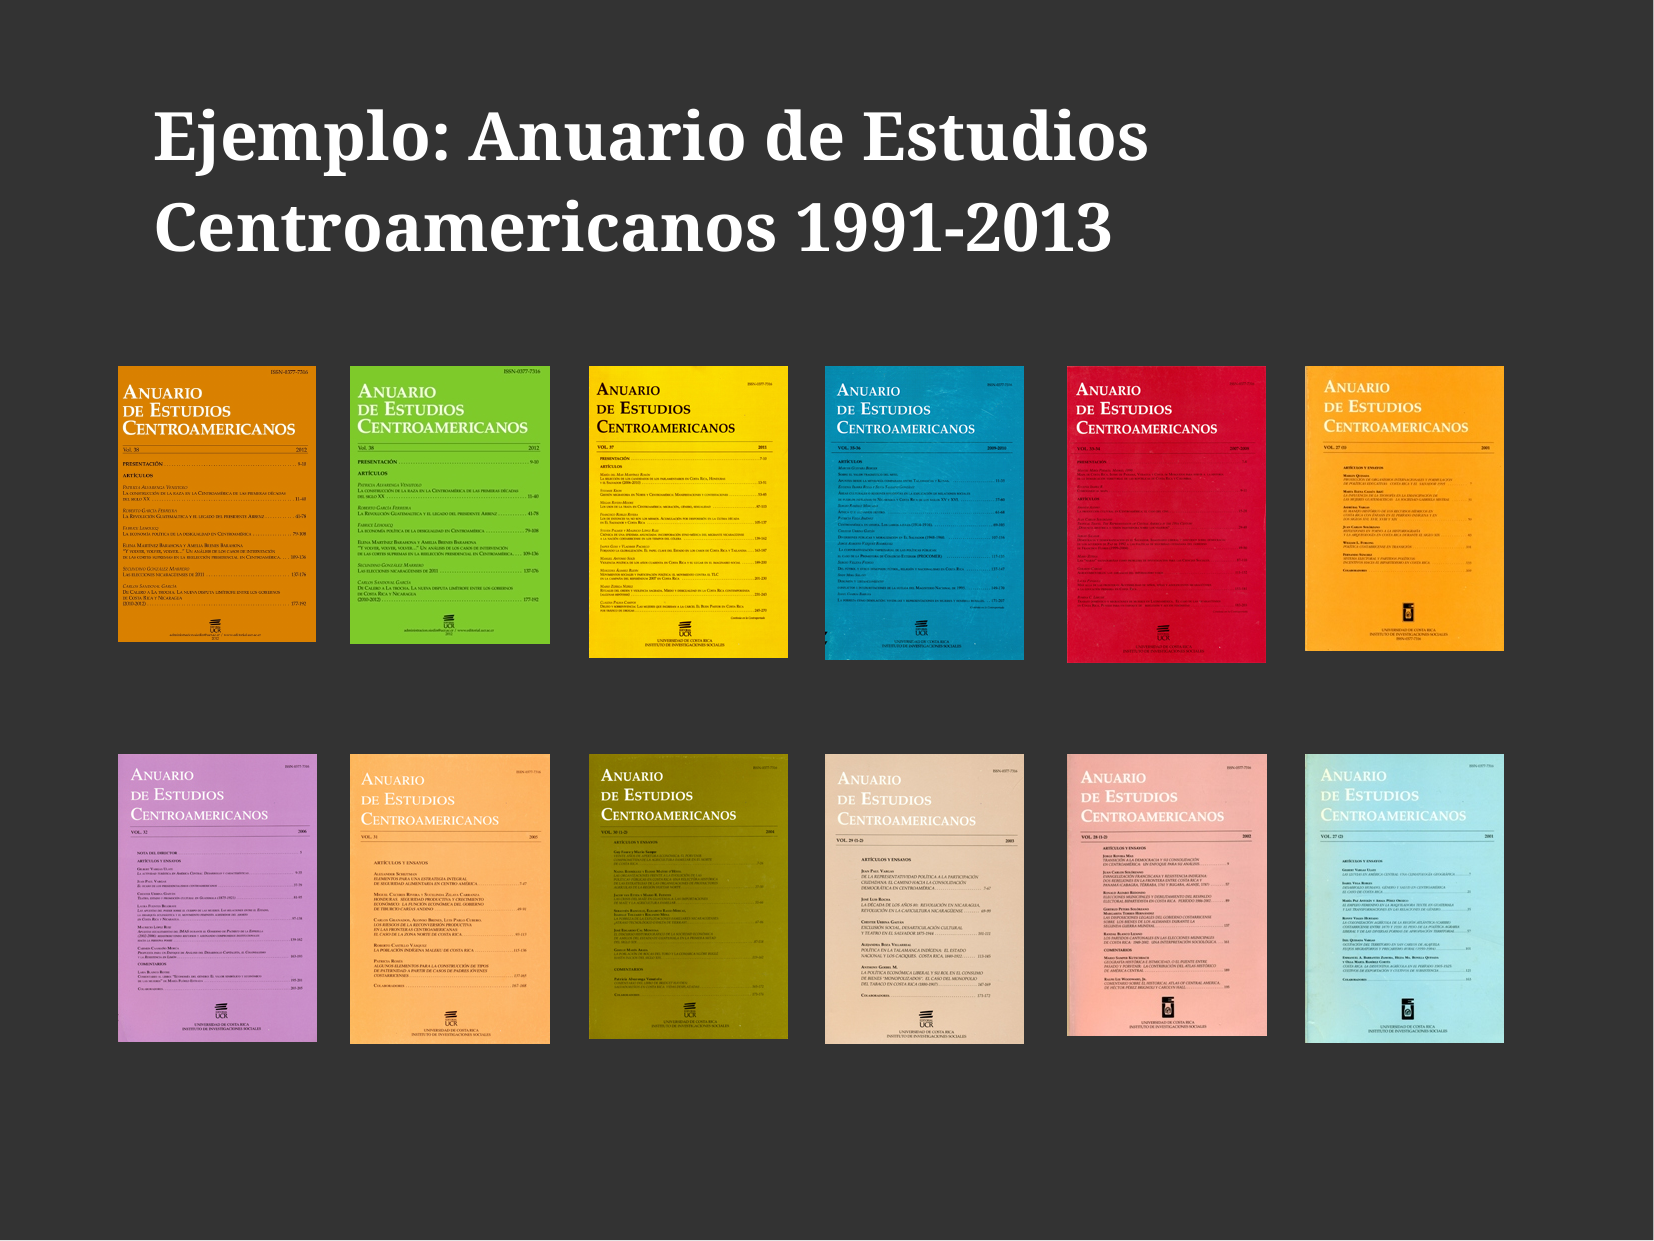

# Ejemplo: Anuario de Estudios Centroamericanos 1991-2013